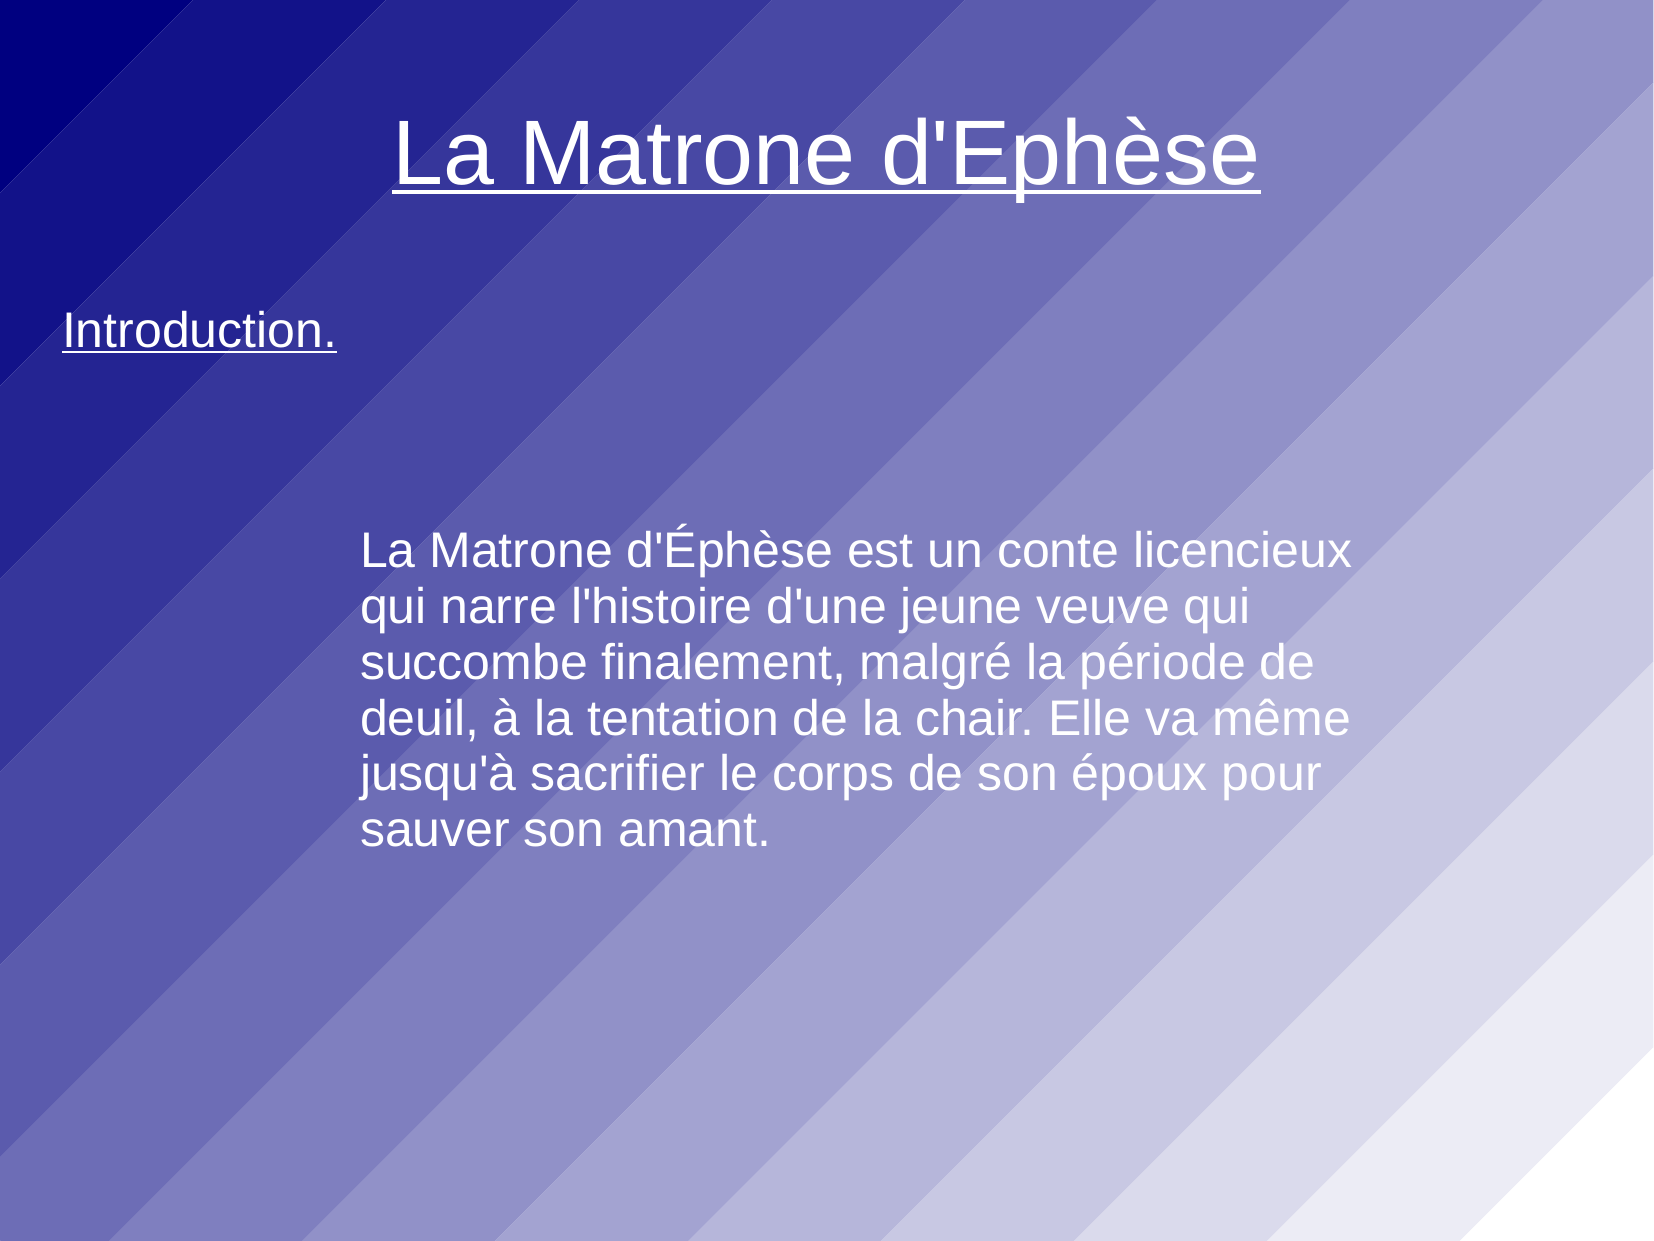

# La Matrone d'Ephèse
Introduction.
La Matrone d'Éphèse est un conte licencieux qui narre l'histoire d'une jeune veuve qui succombe finalement, malgré la période de deuil, à la tentation de la chair. Elle va même jusqu'à sacrifier le corps de son époux pour sauver son amant.